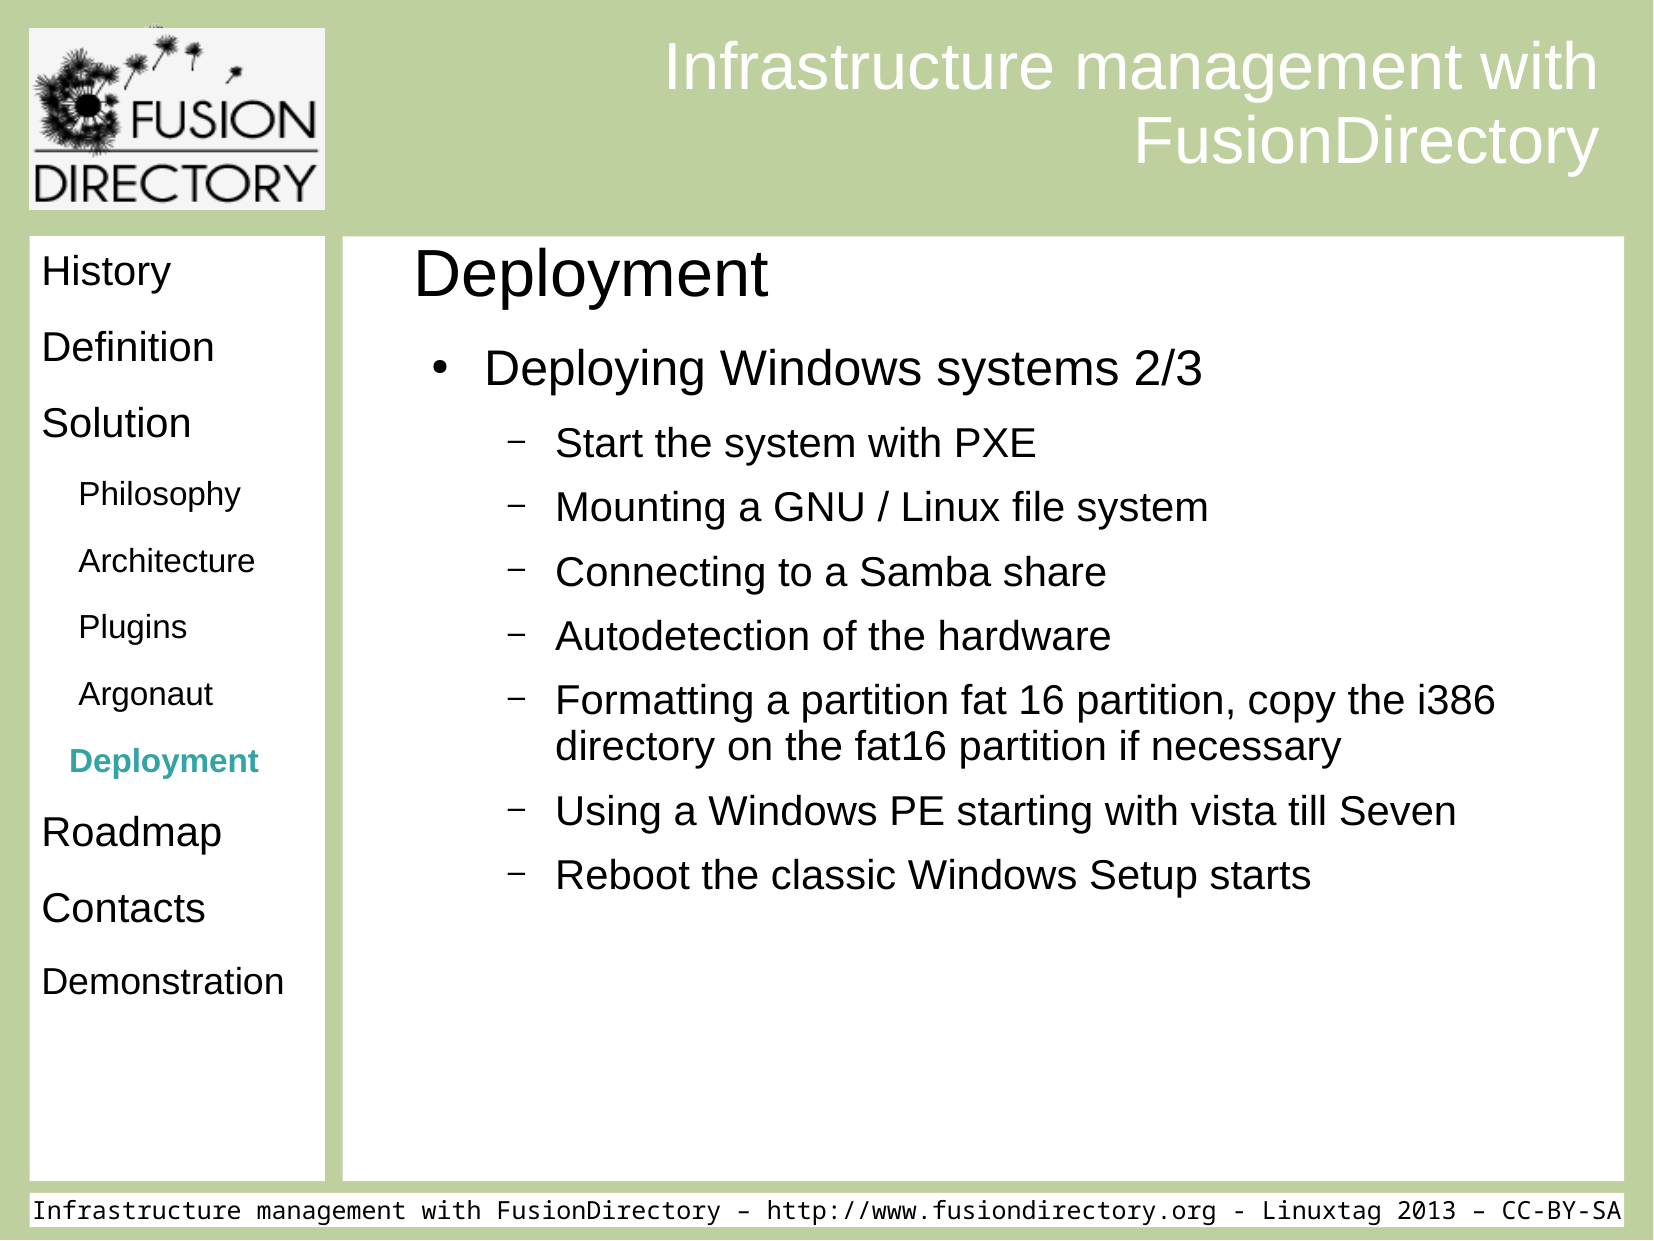

# Infrastructure management with FusionDirectory
History
Definition
Solution
 Philosophy
 Architecture
 Plugins
 Argonaut
 Deployment
Roadmap
Contacts
Demonstration
Deployment
Deploying Windows systems 2/3
Start the system with PXE
Mounting a GNU / Linux file system
Connecting to a Samba share
Autodetection of the hardware
Formatting a partition fat 16 partition, copy the i386 directory on the fat16 partition if necessary
Using a Windows PE starting with vista till Seven
Reboot the classic Windows Setup starts